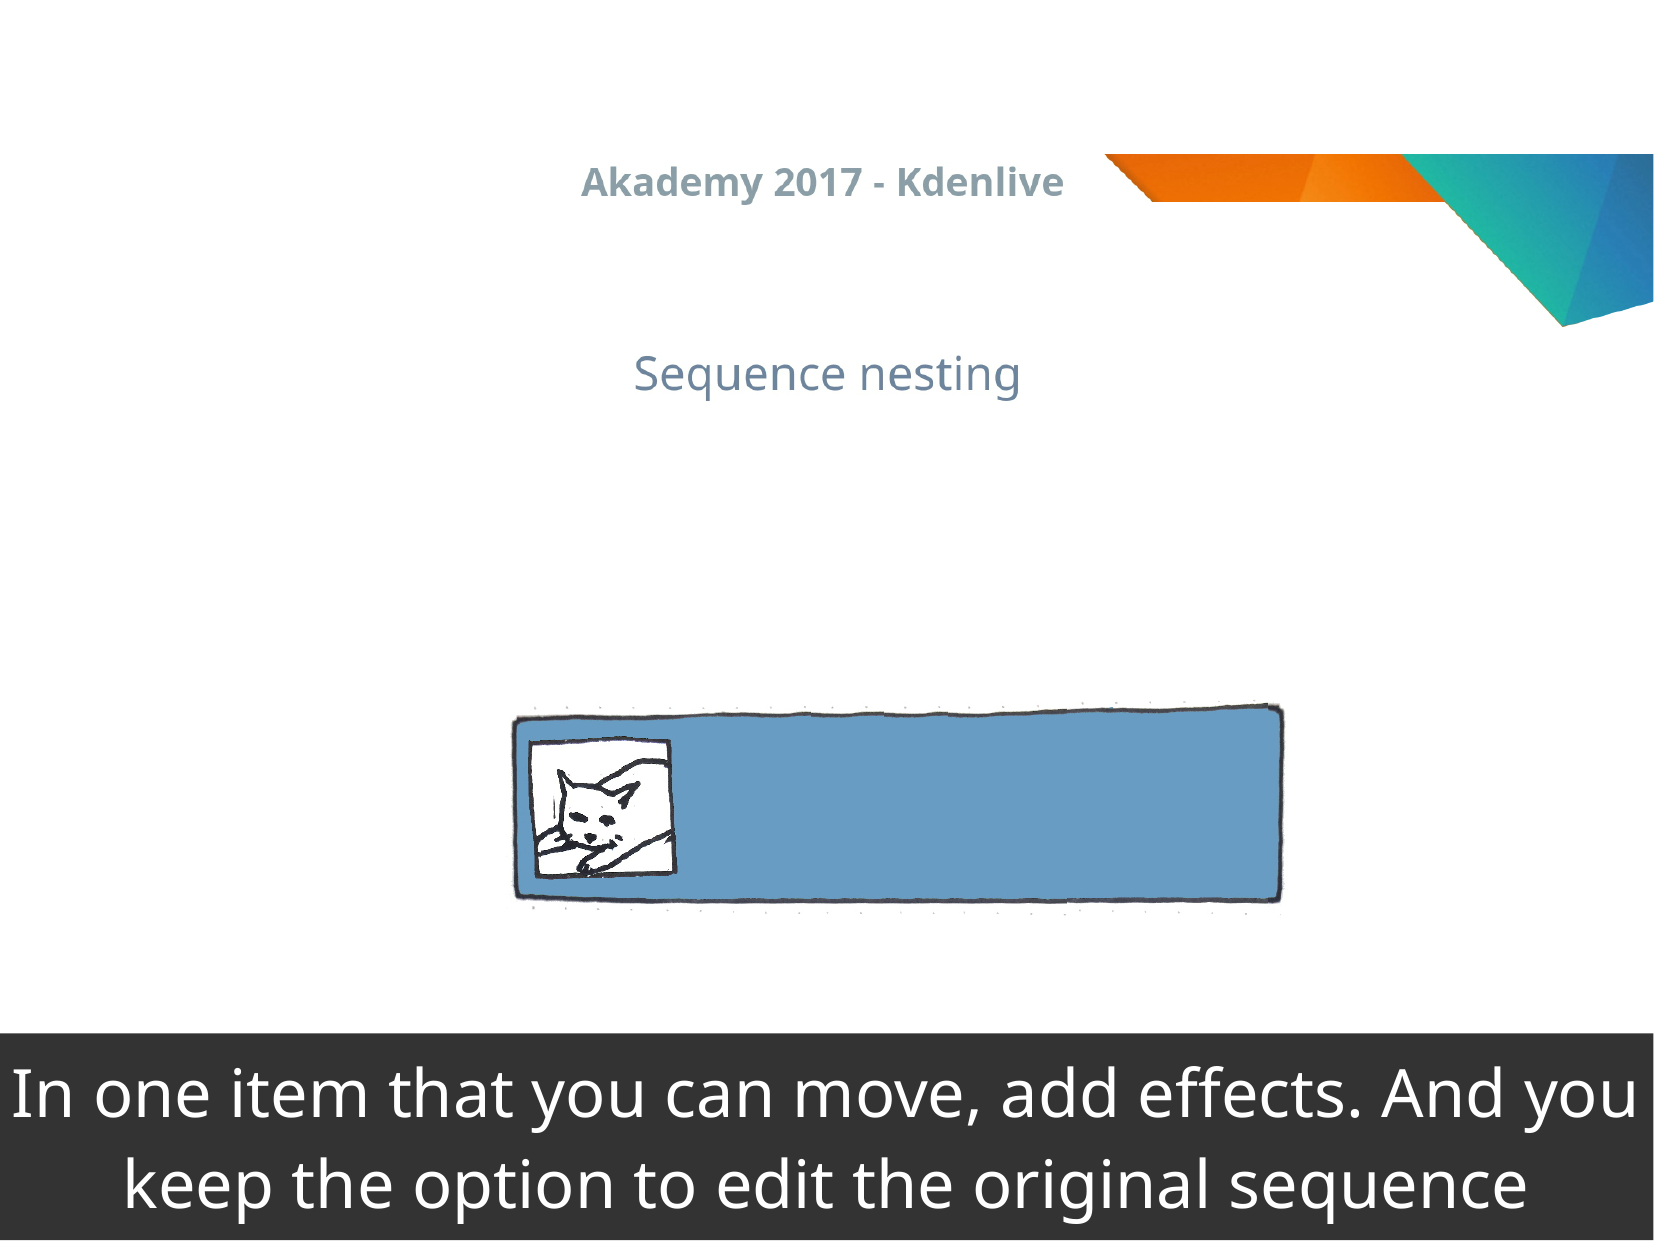

# In one item that you can move, add effects. And you keep the option to edit the original sequence